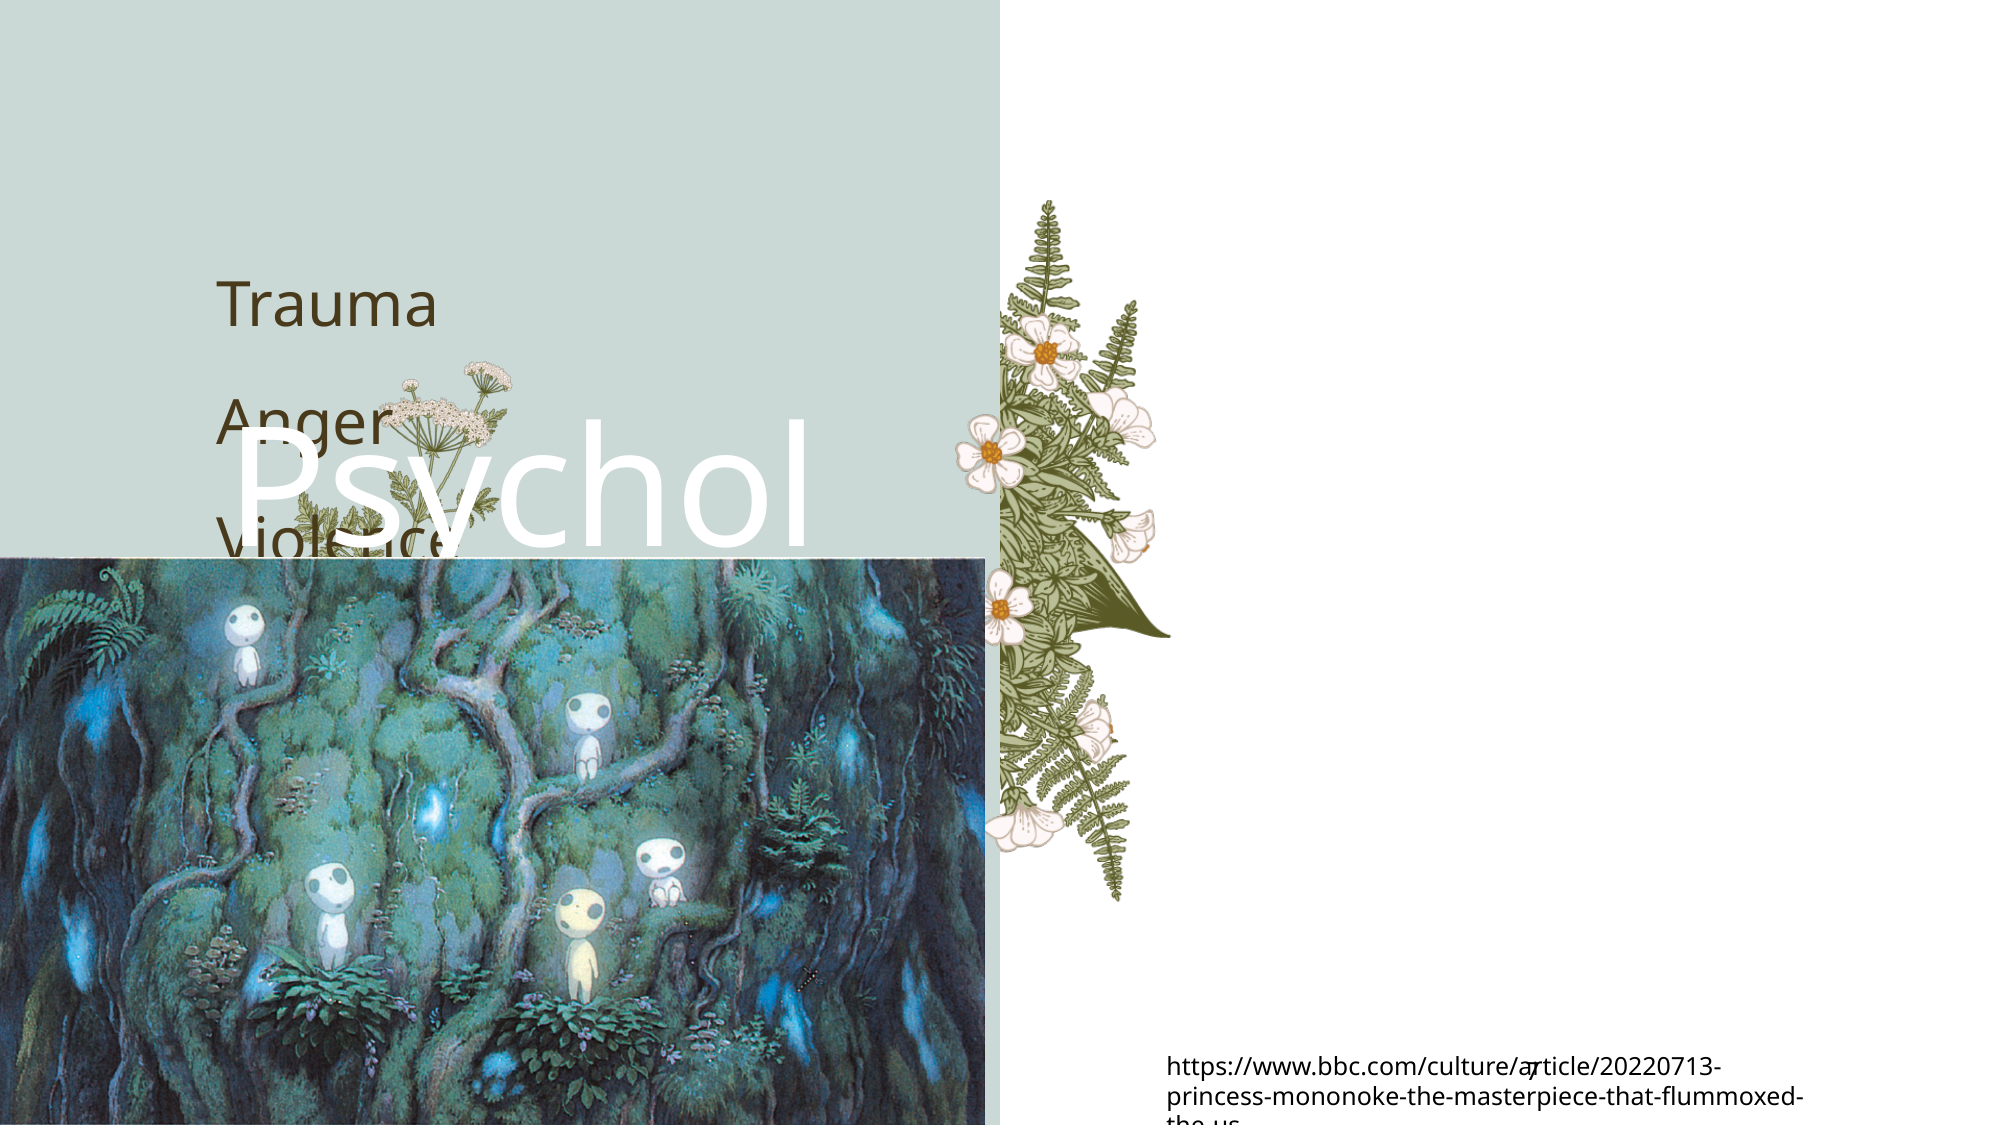

# Trauma
Anger
Violence
Tradition and honor
Man at war with himself
Psychological
https://www.bbc.com/culture/article/20220713-princess-mononoke-the-masterpiece-that-flummoxed-the-us